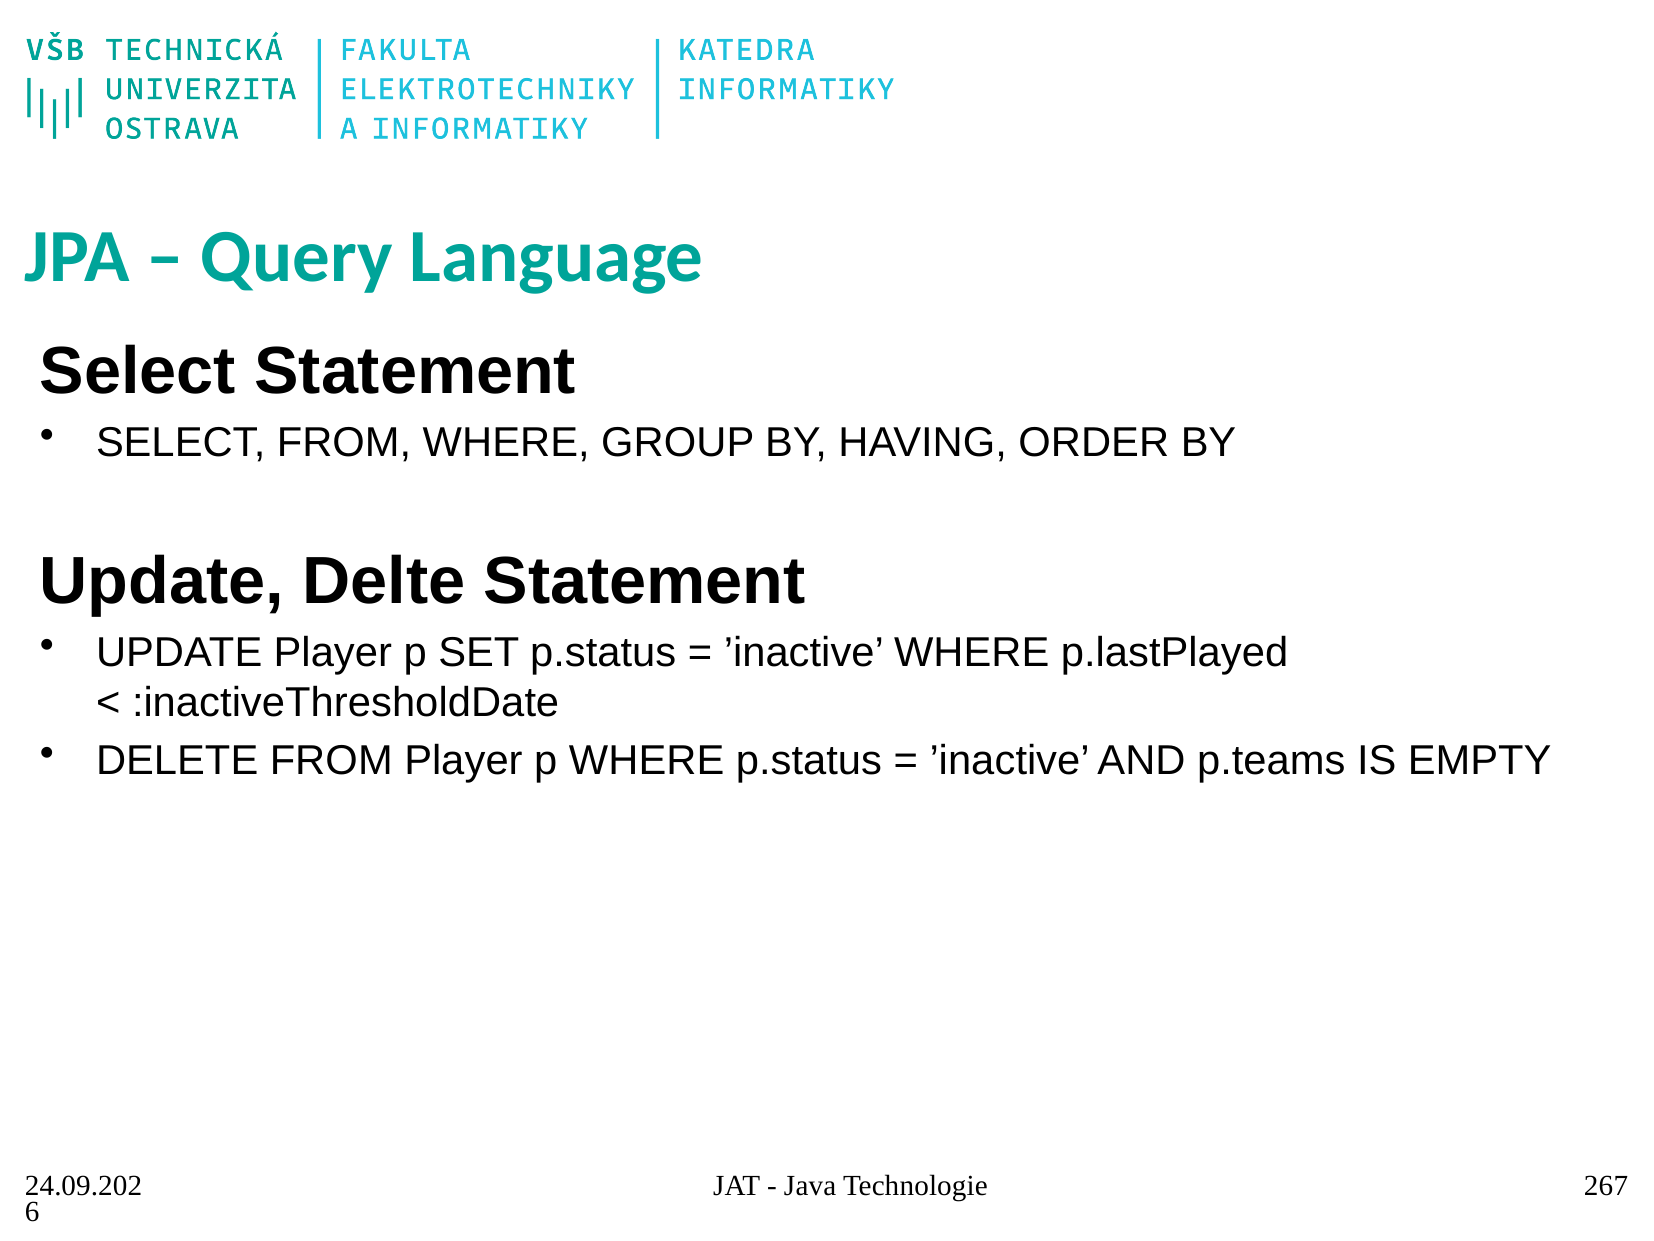

JPA – Query Language
# Select Statement
SELECT, FROM, WHERE, GROUP BY, HAVING, ORDER BY
Update, Delte Statement
UPDATE Player p SET p.status = ’inactive’ WHERE p.lastPlayed < :inactiveThresholdDate
DELETE FROM Player p WHERE p.status = ’inactive’ AND p.teams IS EMPTY
JAT - Java Technologie
267